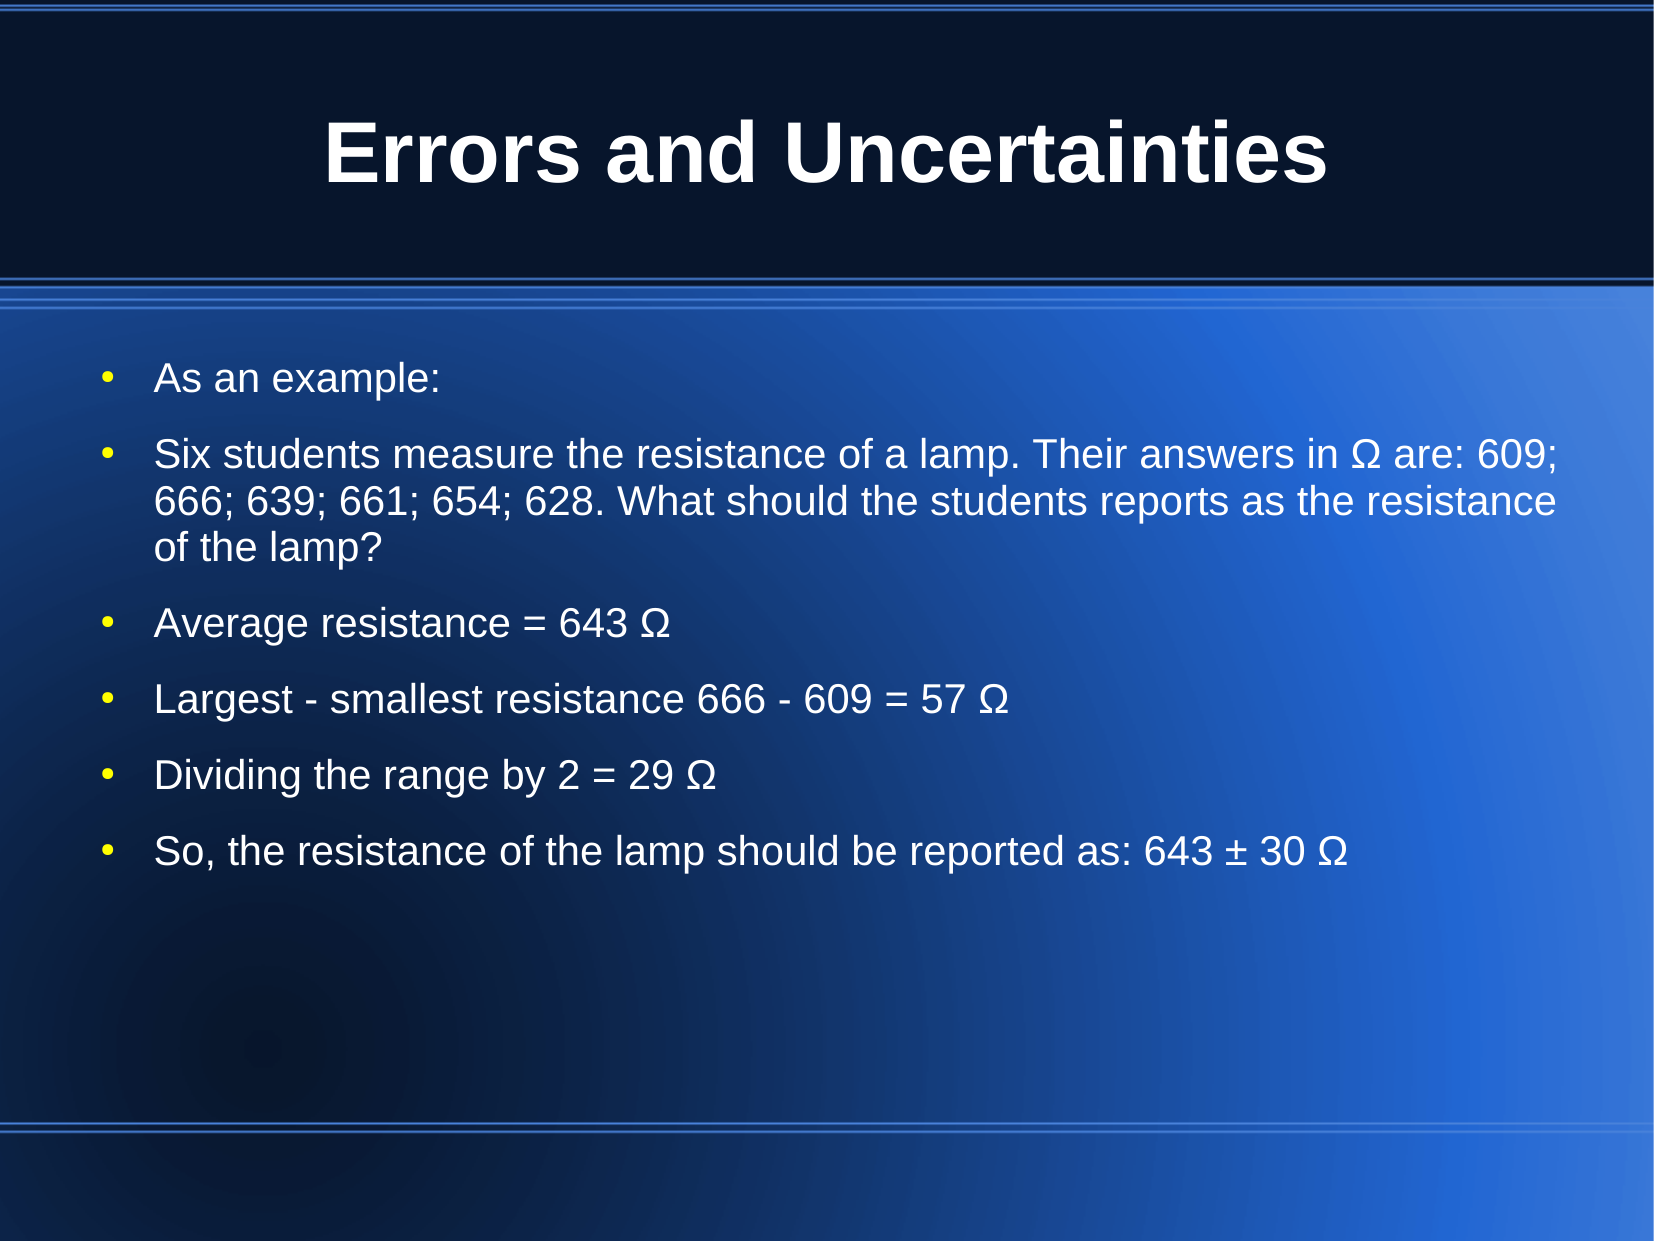

# Errors and Uncertainties
As an example:
Six students measure the resistance of a lamp. Their answers in Ω are: 609; 666; 639; 661; 654; 628. What should the students reports as the resistance of the lamp?
Average resistance = 643 Ω
Largest - smallest resistance 666 - 609 = 57 Ω
Dividing the range by 2 = 29 Ω
So, the resistance of the lamp should be reported as: 643 ± 30 Ω